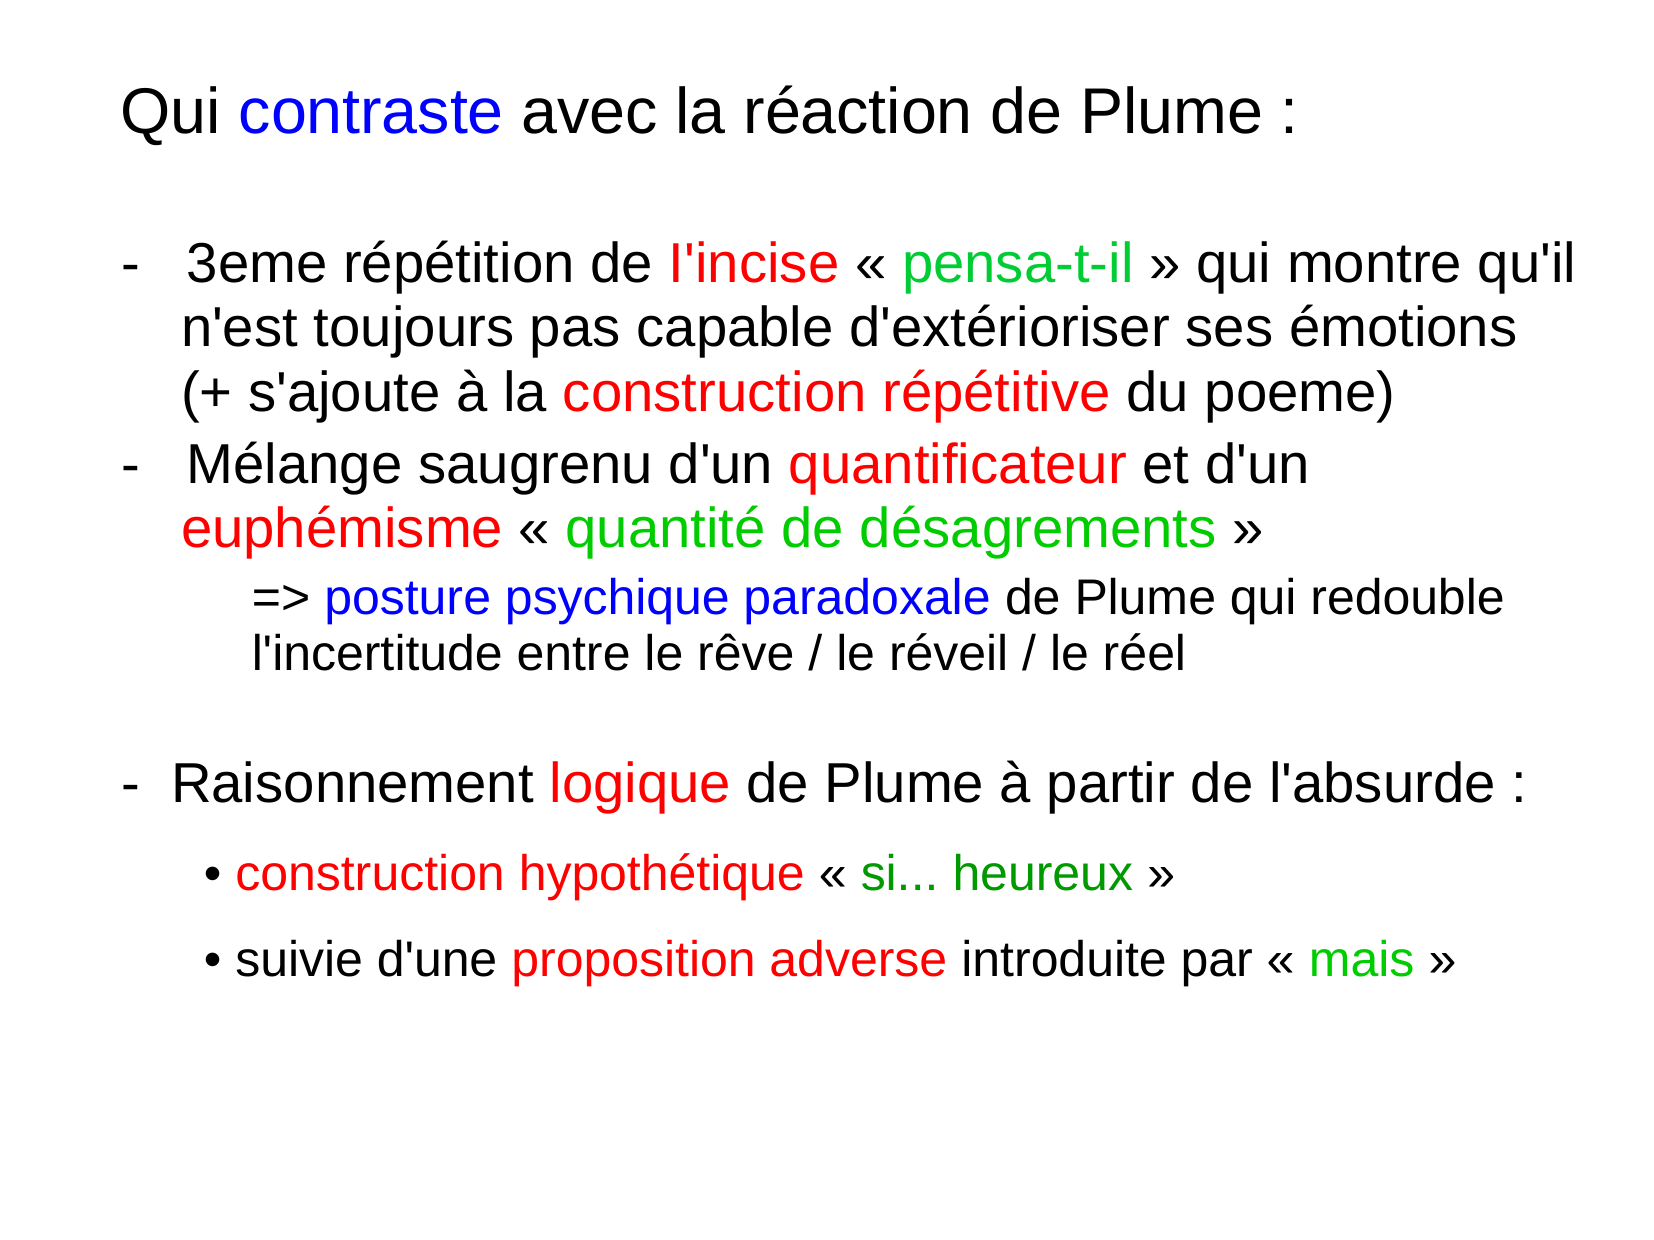

Qui contraste avec la réaction de Plume :
- 3eme répétition de I'incise « pensa-t-il » qui montre qu'il n'est toujours pas capable d'extérioriser ses émotions (+ s'ajoute à la construction répétitive du poeme)
- Mélange saugrenu d'un quantificateur et d'un euphémisme « quantité de désagrements »
=> posture psychique paradoxale de Plume qui redouble l'incertitude entre le rêve / le réveil / le réel
- Raisonnement logique de Plume à partir de l'absurde :
• construction hypothétique « si... heureux »
• suivie d'une proposition adverse introduite par « mais »